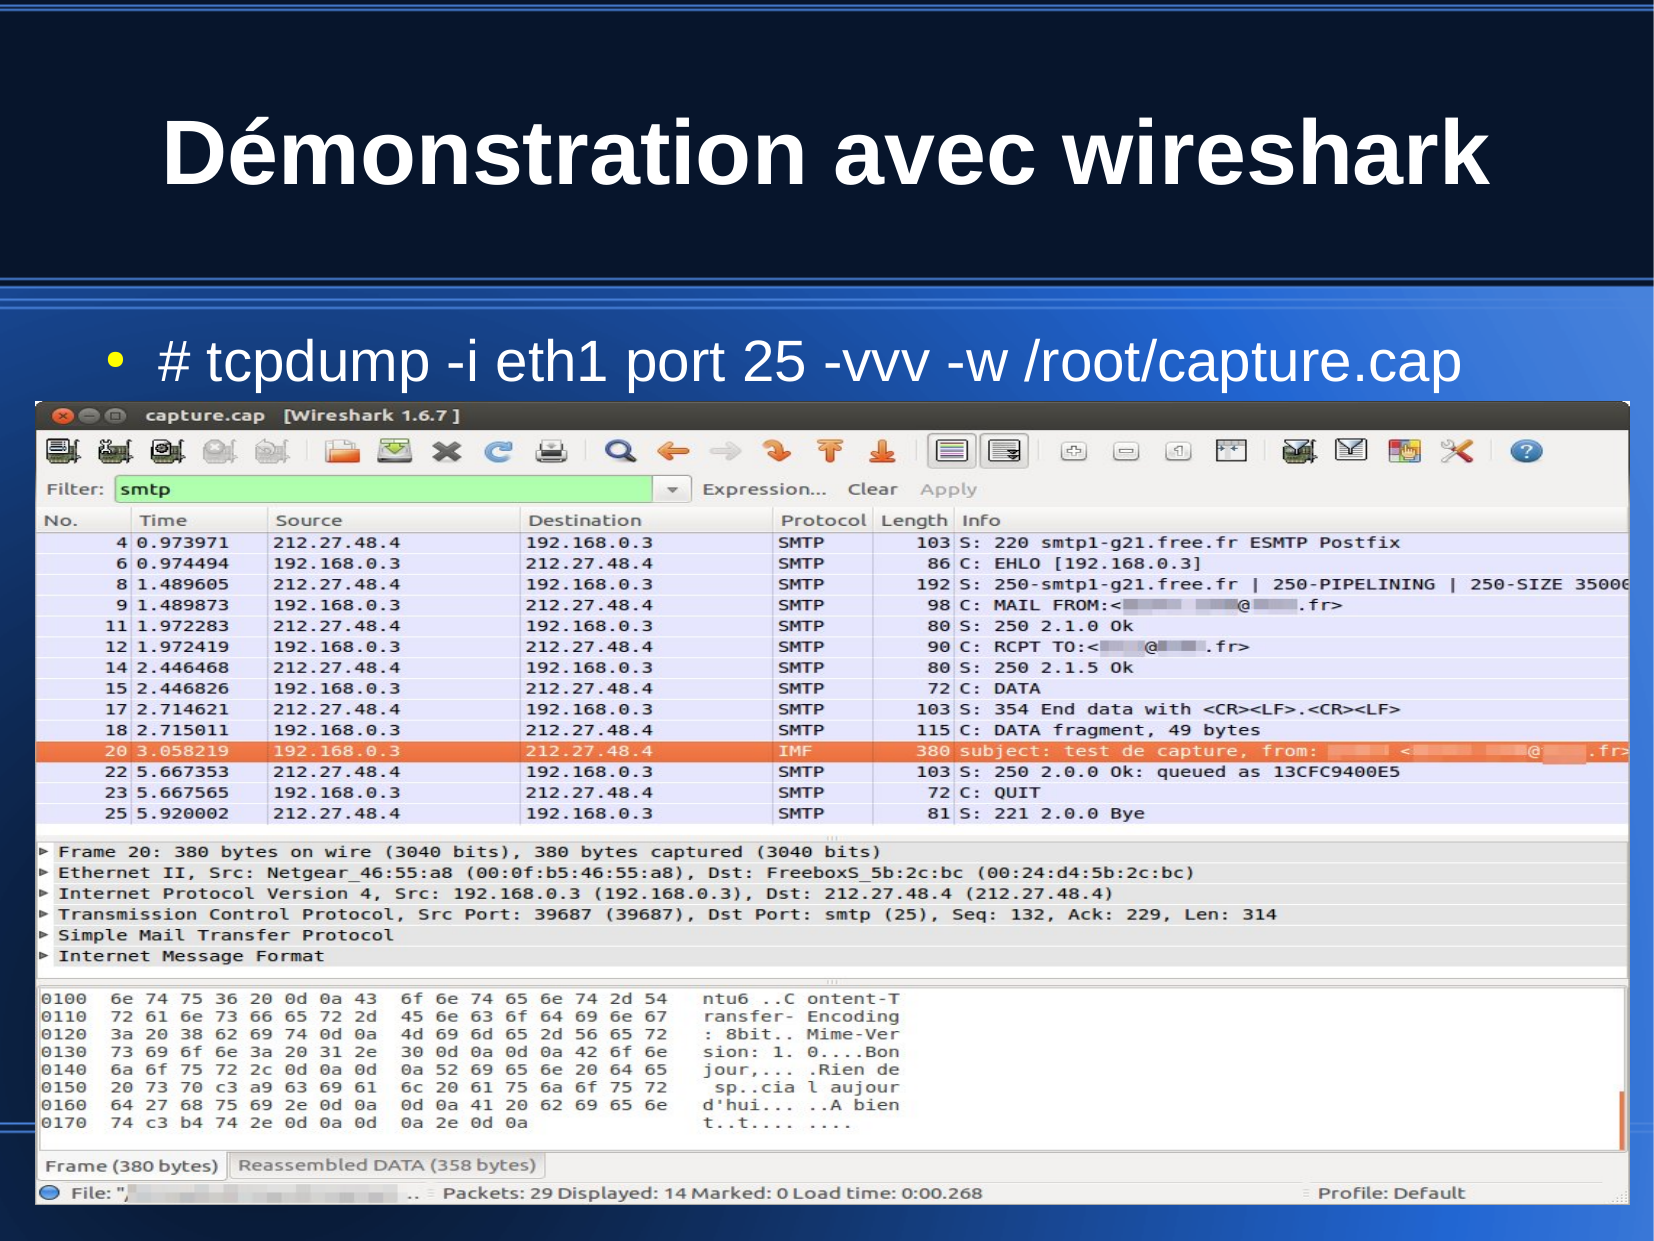

# Démonstration avec wireshark
# tcpdump -i eth1 port 25 -vvv -w /root/capture.cap